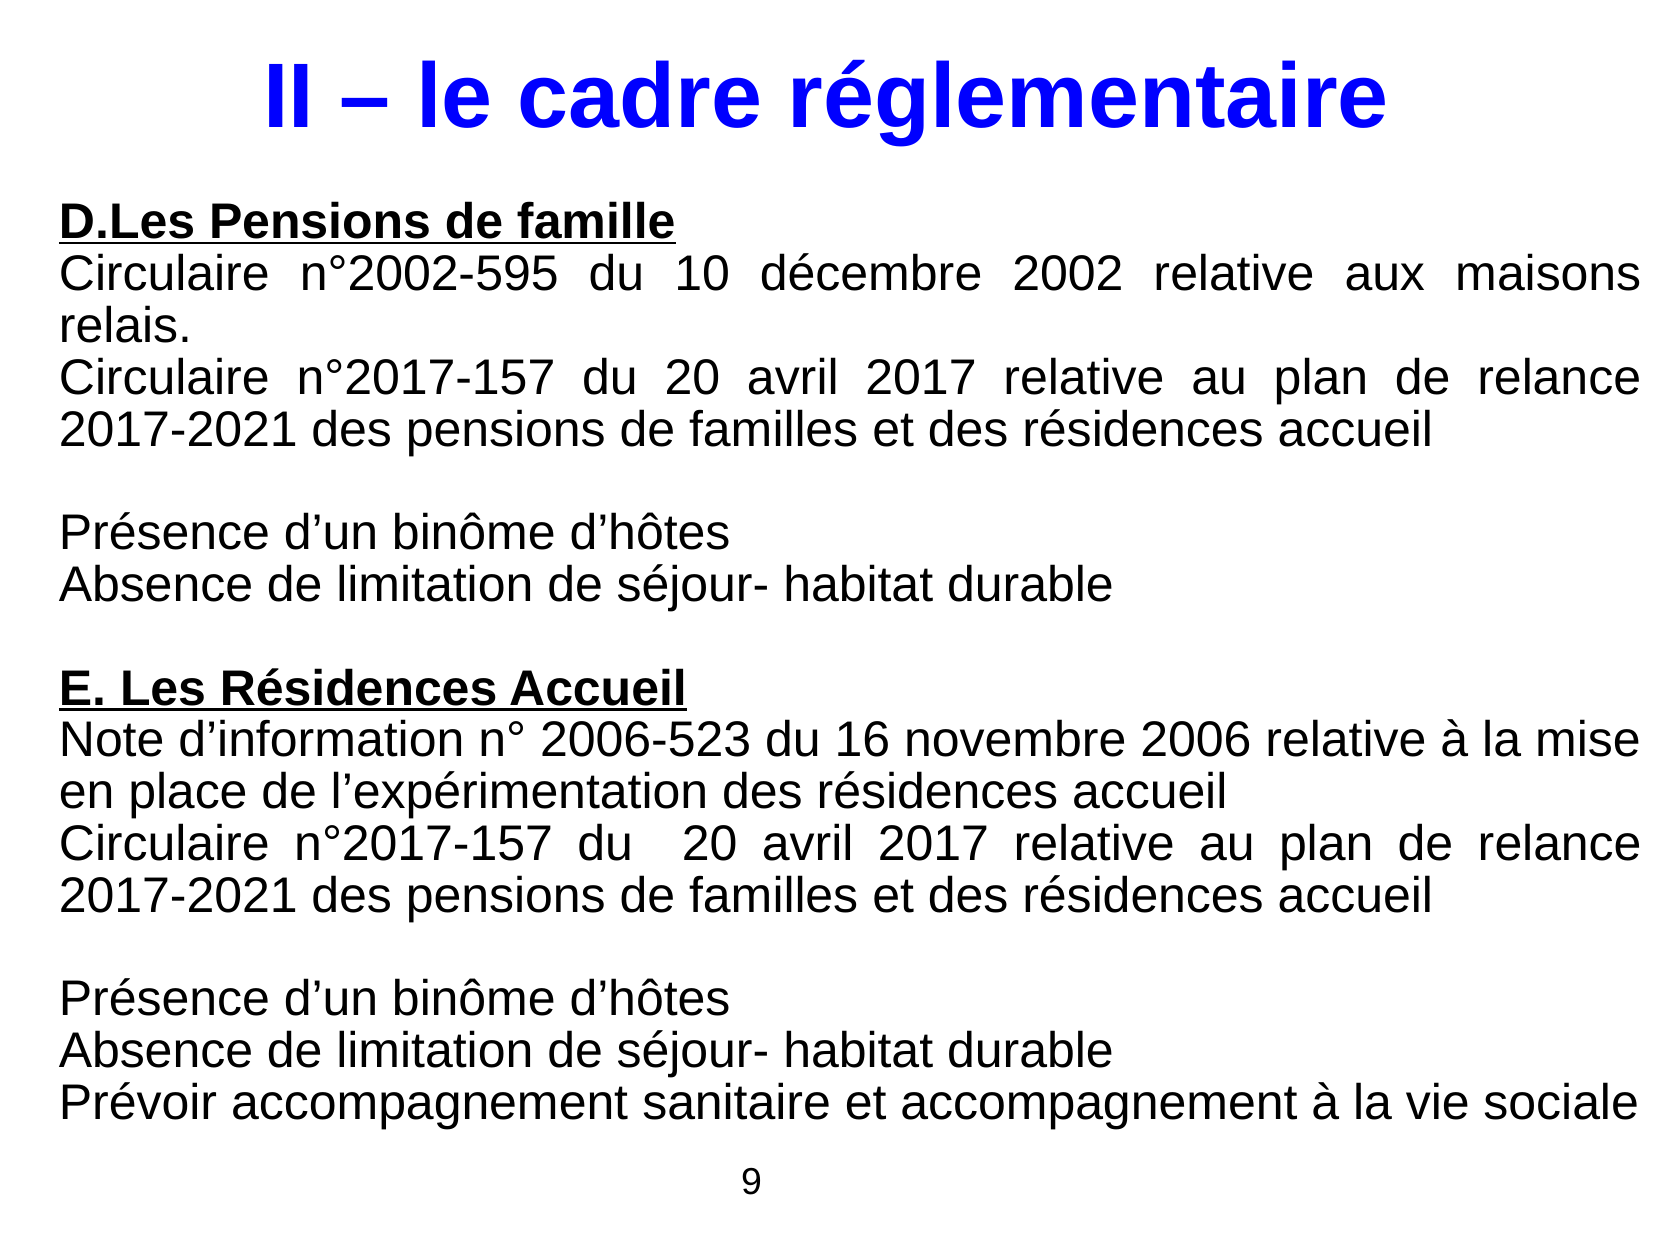

# II – le cadre réglementaire
D.Les Pensions de famille
Circulaire n°2002-595 du 10 décembre 2002 relative aux maisons relais.
Circulaire n°2017-157 du 20 avril 2017 relative au plan de relance 2017-2021 des pensions de familles et des résidences accueil
Présence d’un binôme d’hôtes
Absence de limitation de séjour- habitat durable
E. Les Résidences Accueil
Note d’information n° 2006-523 du 16 novembre 2006 relative à la mise en place de l’expérimentation des résidences accueil
Circulaire n°2017-157 du 20 avril 2017 relative au plan de relance 2017-2021 des pensions de familles et des résidences accueil
Présence d’un binôme d’hôtes
Absence de limitation de séjour- habitat durable
Prévoir accompagnement sanitaire et accompagnement à la vie sociale